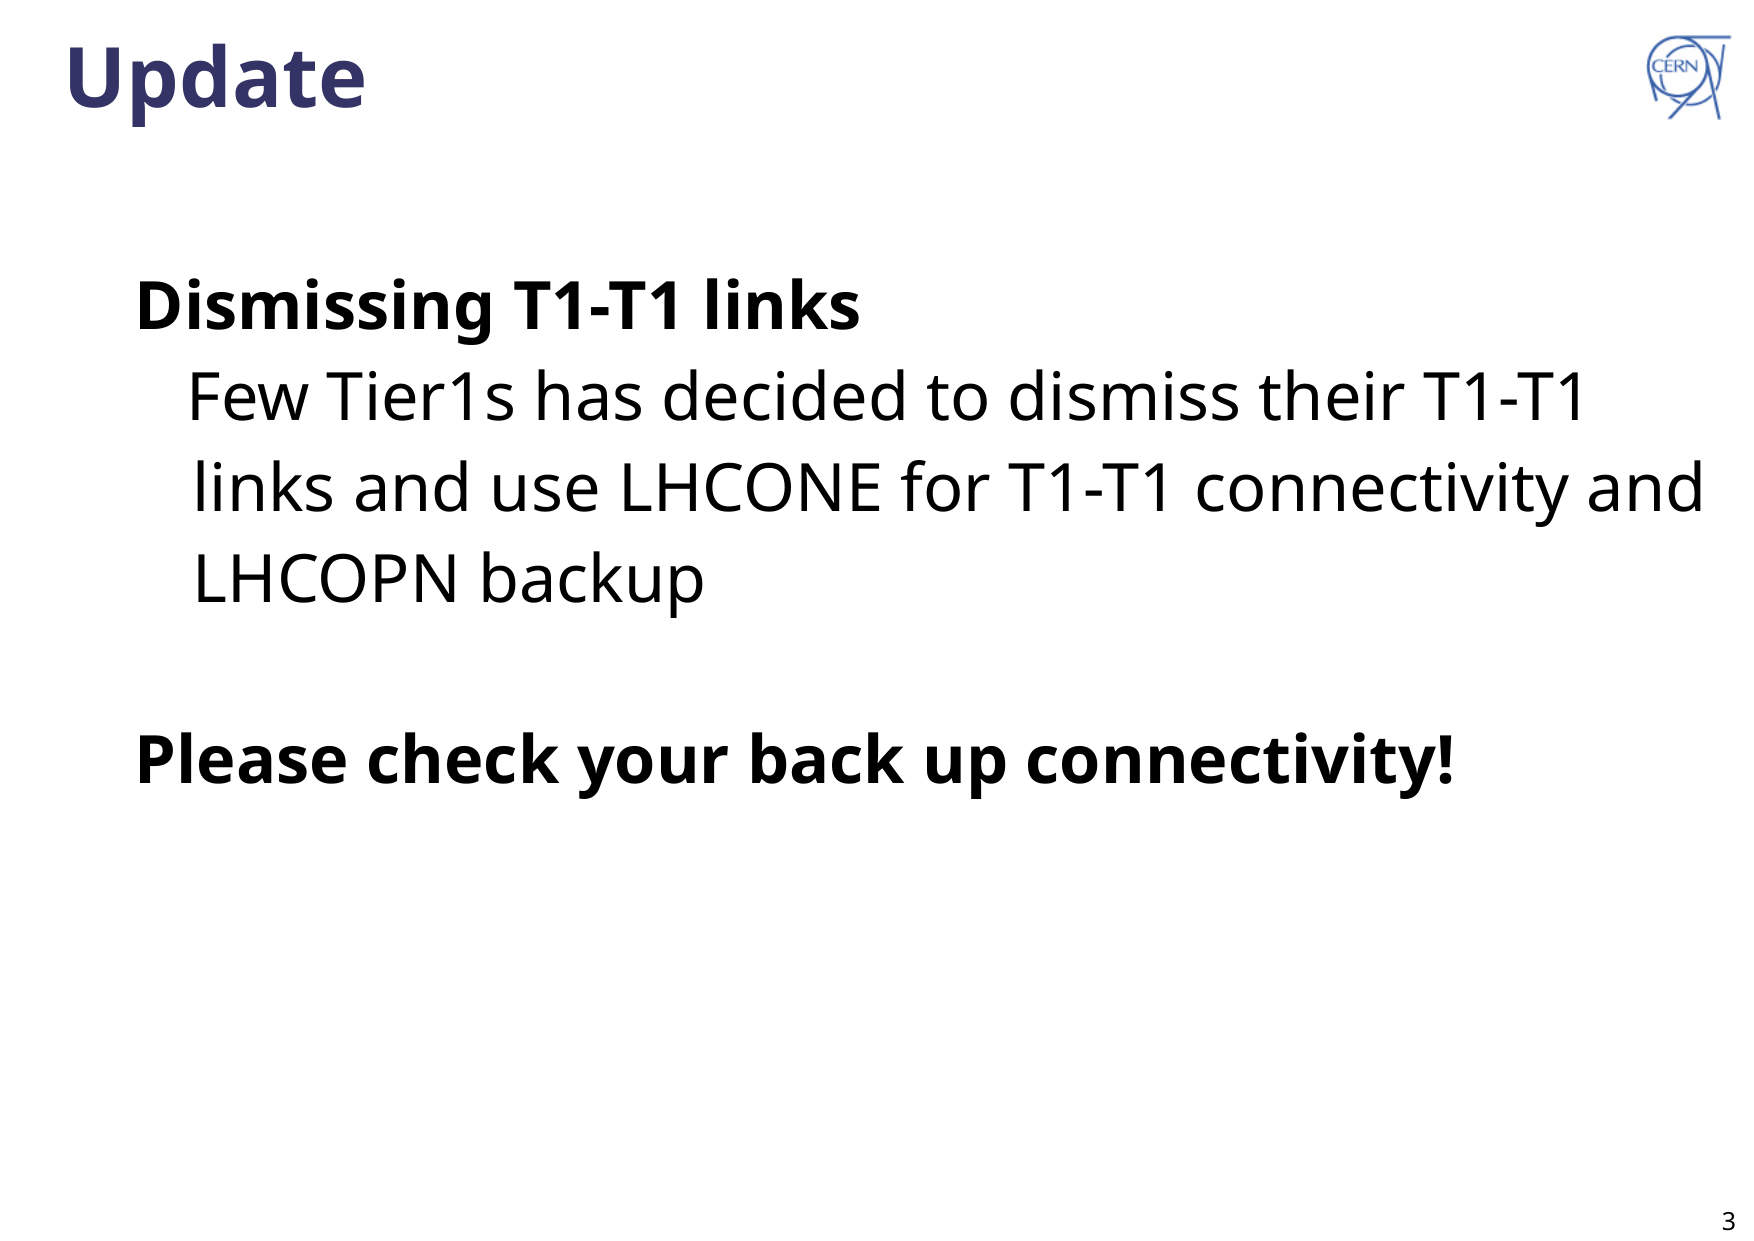

# Update
Dismissing T1-T1 links
 Few Tier1s has decided to dismiss their T1-T1 links and use LHCONE for T1-T1 connectivity and LHCOPN backup
Please check your back up connectivity!
3